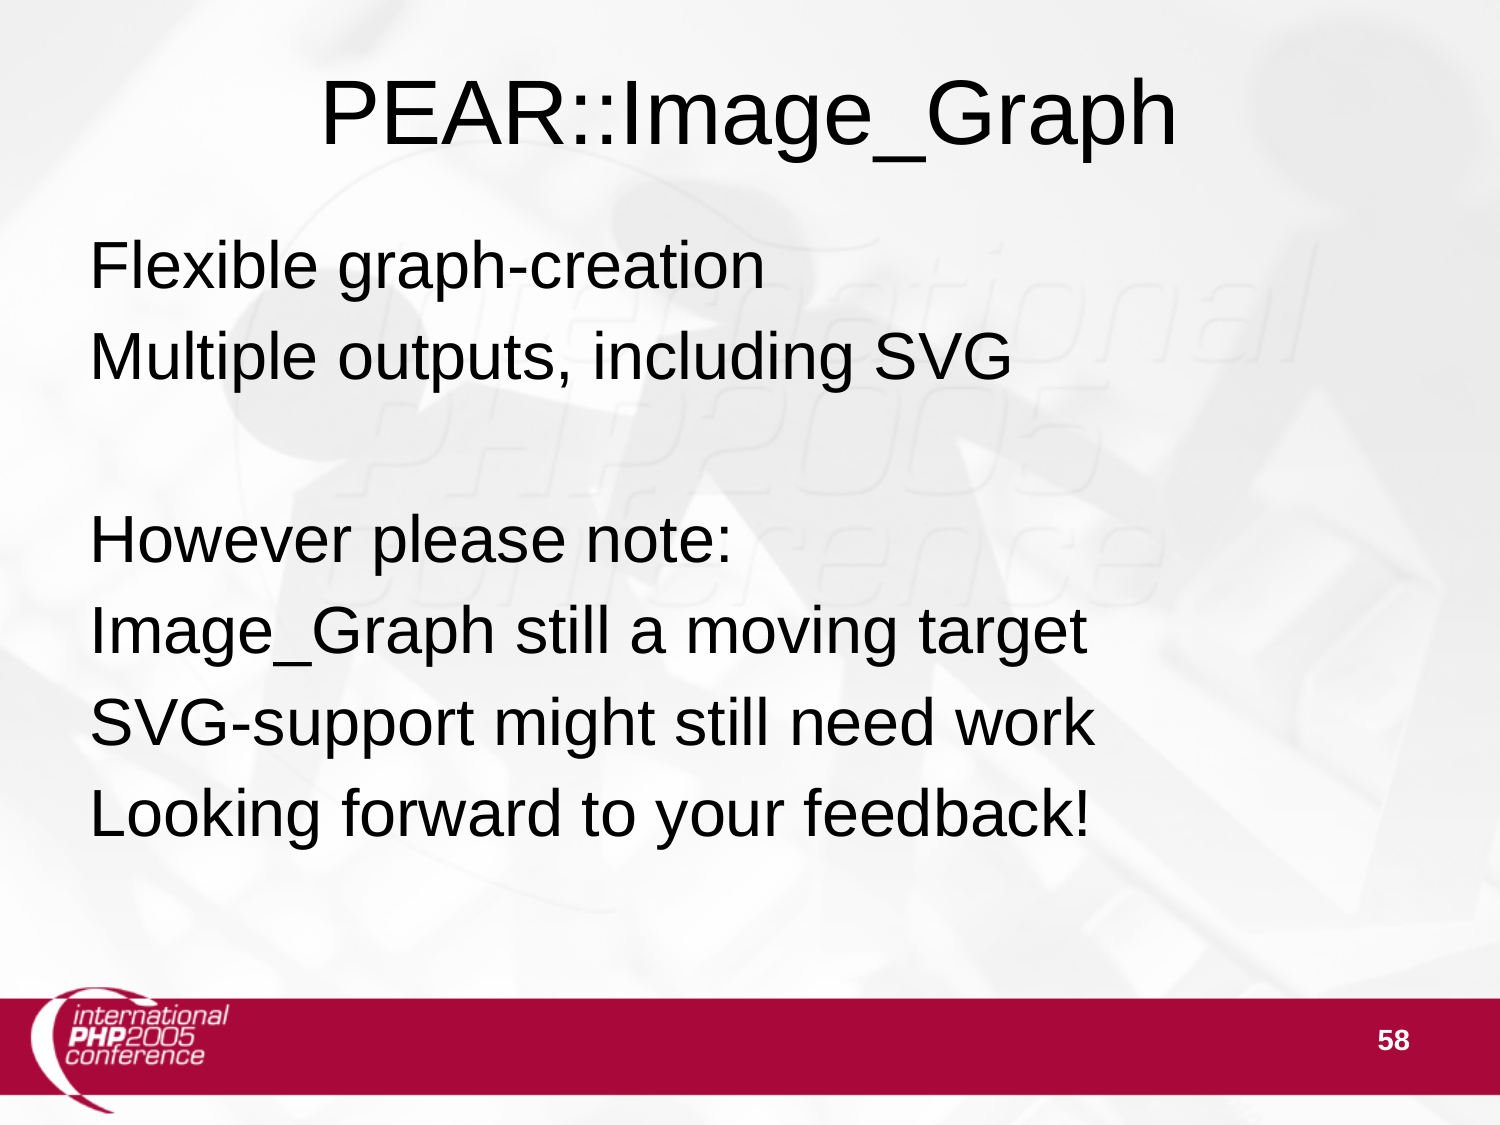

PEAR::Image_Graph
# Flexible graph-creation
Multiple outputs, including SVG
However please note:
Image_Graph still a moving target
SVG-support might still need work
Looking forward to your feedback!
58